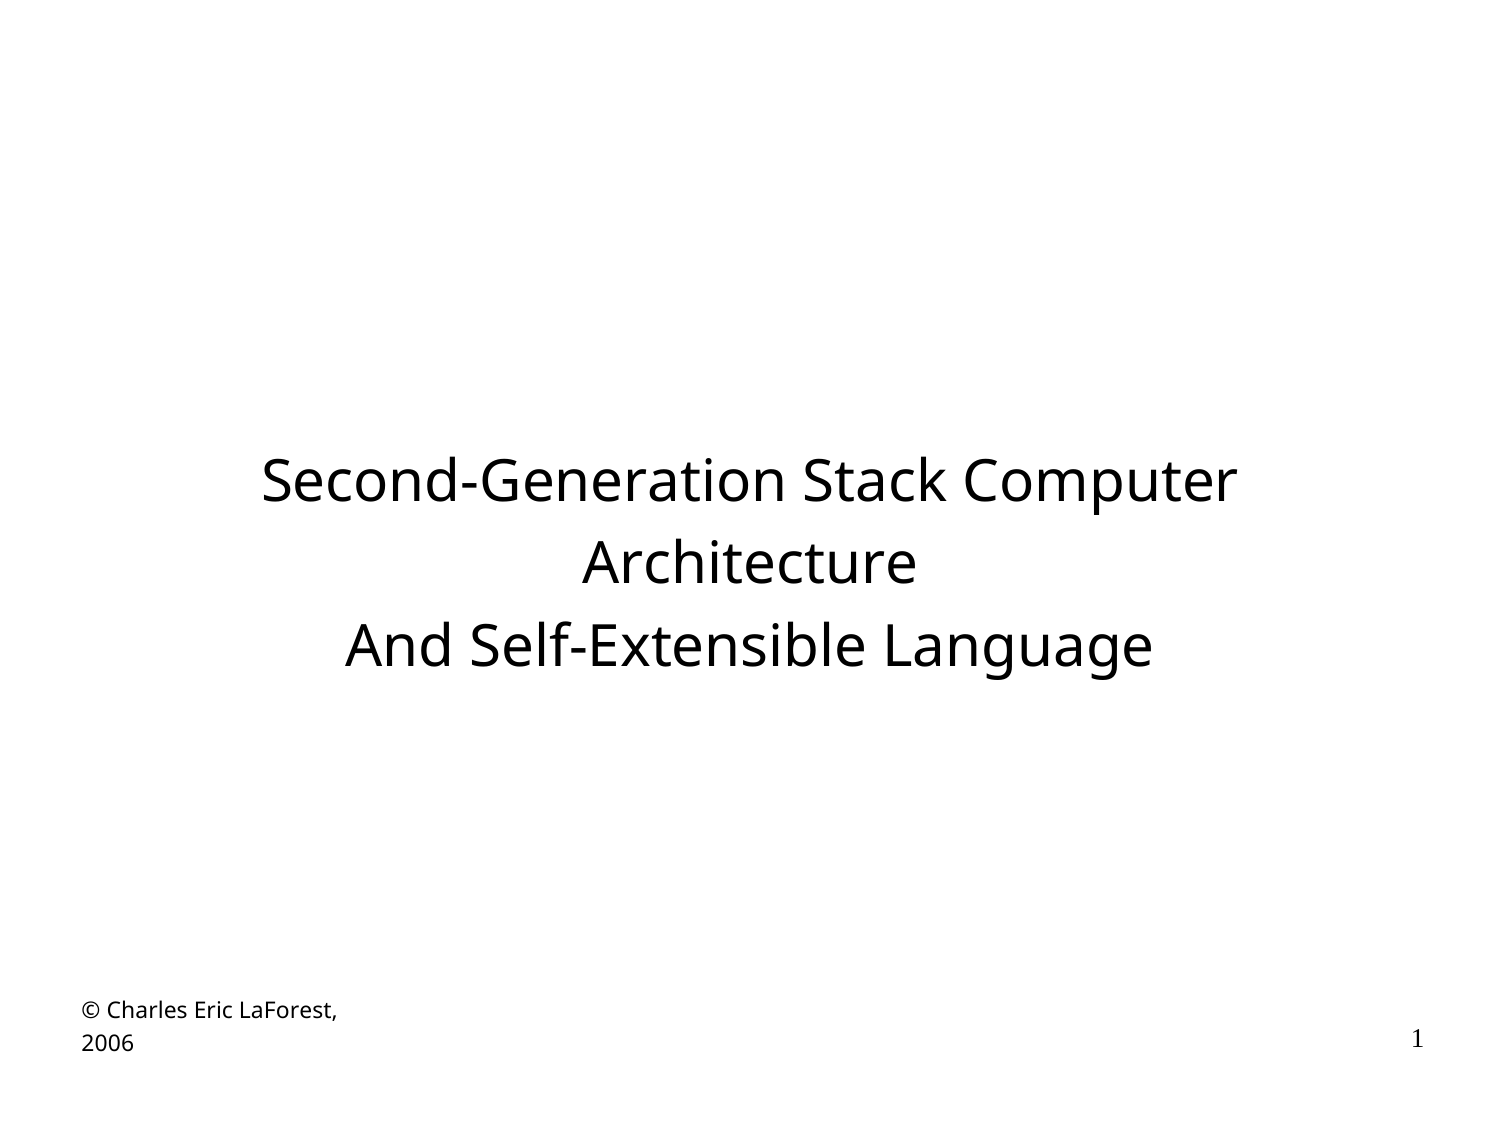

Second-Generation Stack Computer Architecture
And Self-Extensible Language
© Charles Eric LaForest, 2006
1